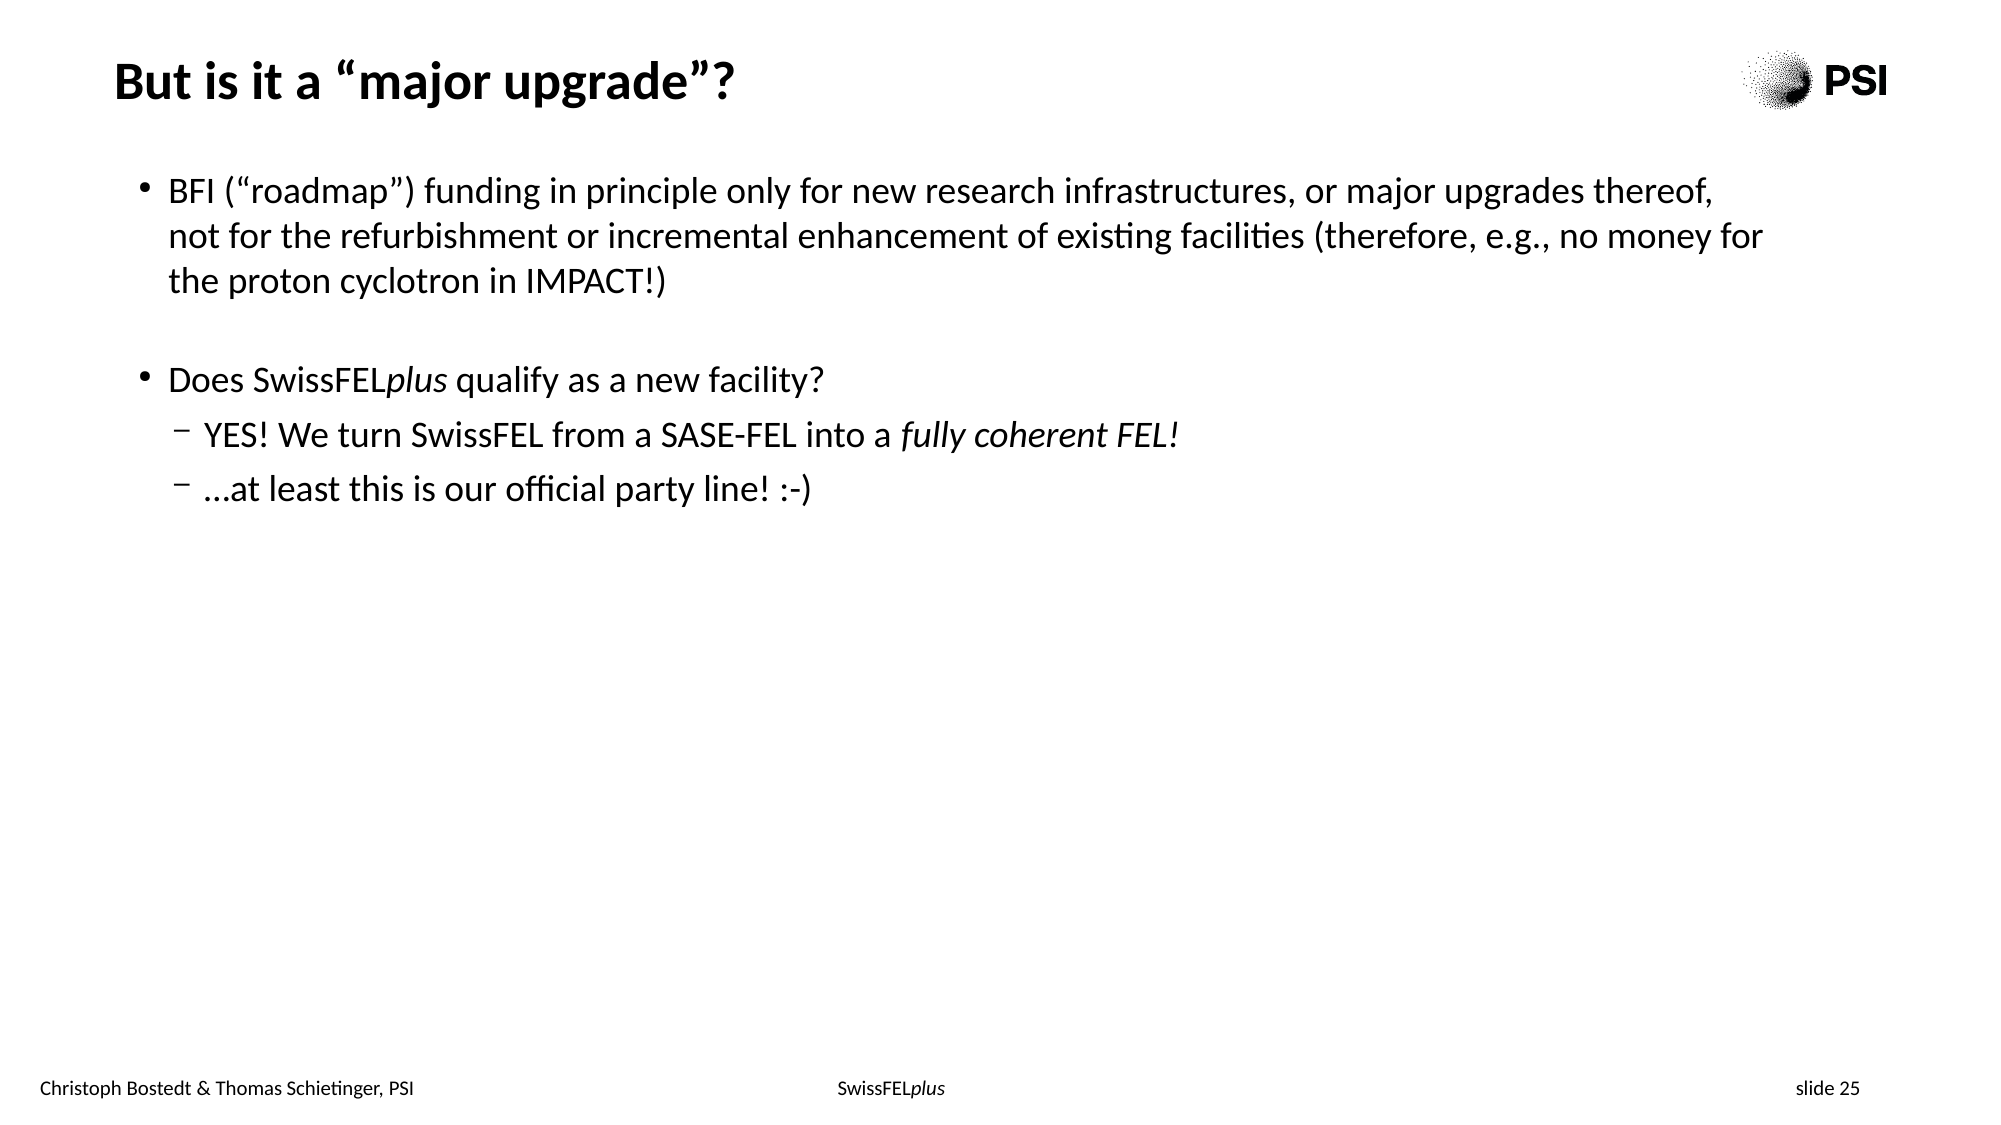

# But is it a “major upgrade”?
BFI (“roadmap”) funding in principle only for new research infrastructures, or major upgrades thereof, not for the refurbishment or incremental enhancement of existing facilities (therefore, e.g., no money for the proton cyclotron in IMPACT!)
Does SwissFELplus qualify as a new facility?
YES! We turn SwissFEL from a SASE-FEL into a fully coherent FEL!
…at least this is our official party line! :-)
PSI Center for Accelerator Science and Engineering
25